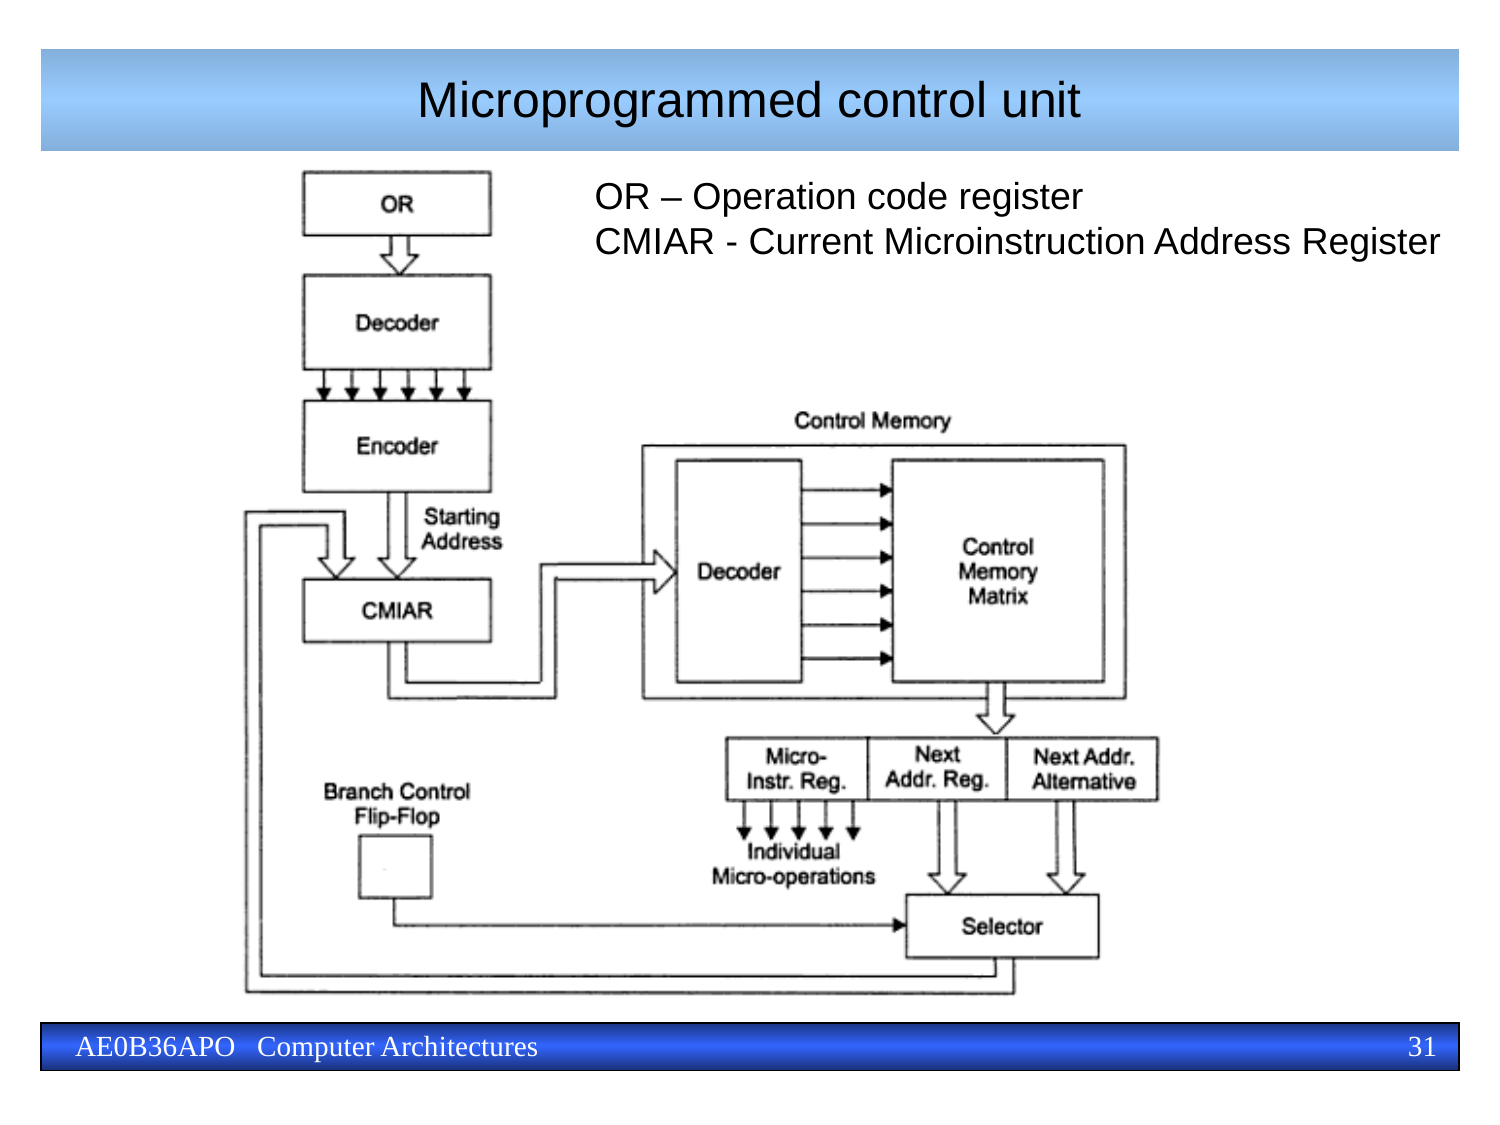

# Microprogrammed control unit
OR – Operation code register
CMIAR - Current Microinstruction Address Register
AE0B36APO Computer Architectures
31